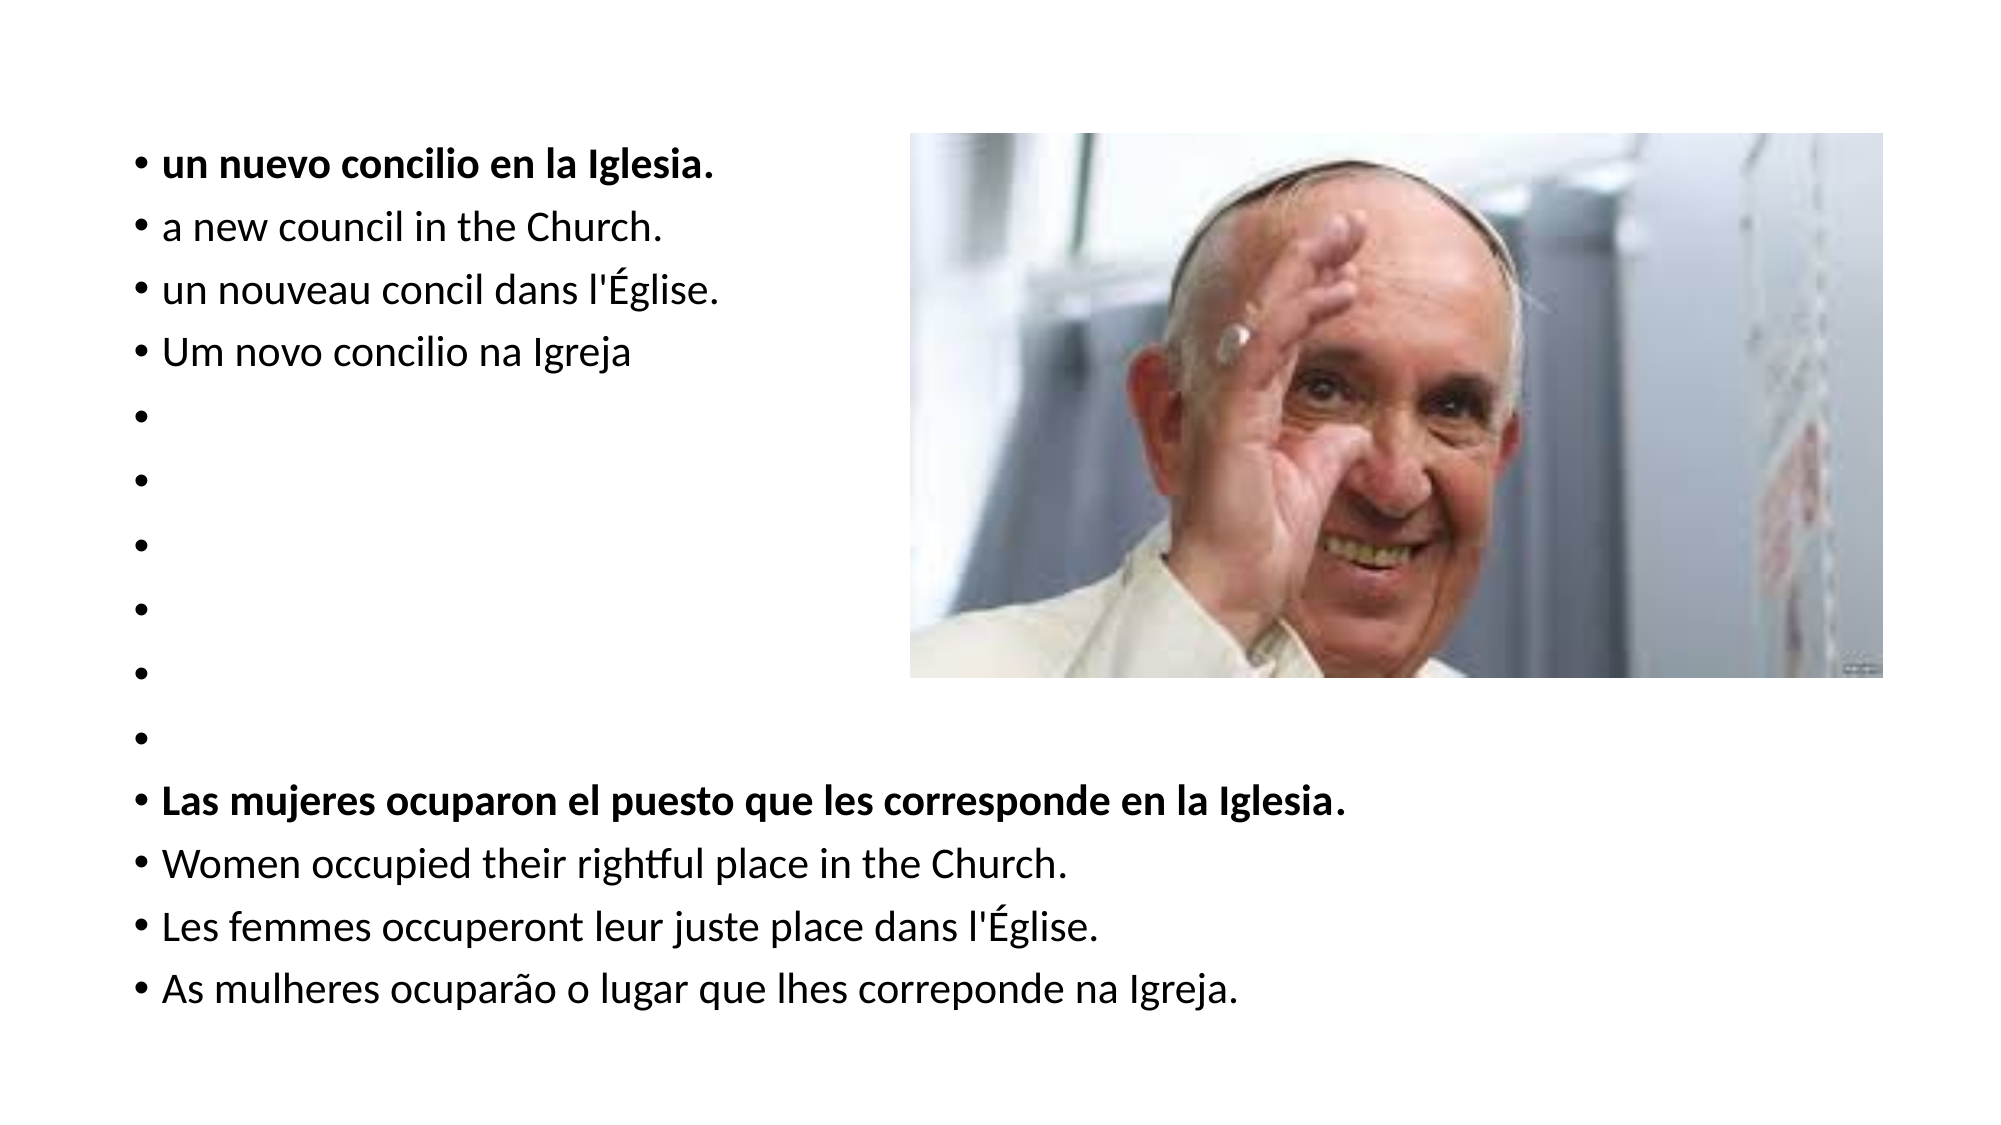

# un nuevo concilio en la Iglesia.
a new council in the Church.
un nouveau concil dans l'Église.
Um novo concilio na Igreja
Las mujeres ocuparon el puesto que les corresponde en la Iglesia.
Women occupied their rightful place in the Church.
Les femmes occuperont leur juste place dans l'Église.
As mulheres ocuparão o lugar que lhes correponde na Igreja.